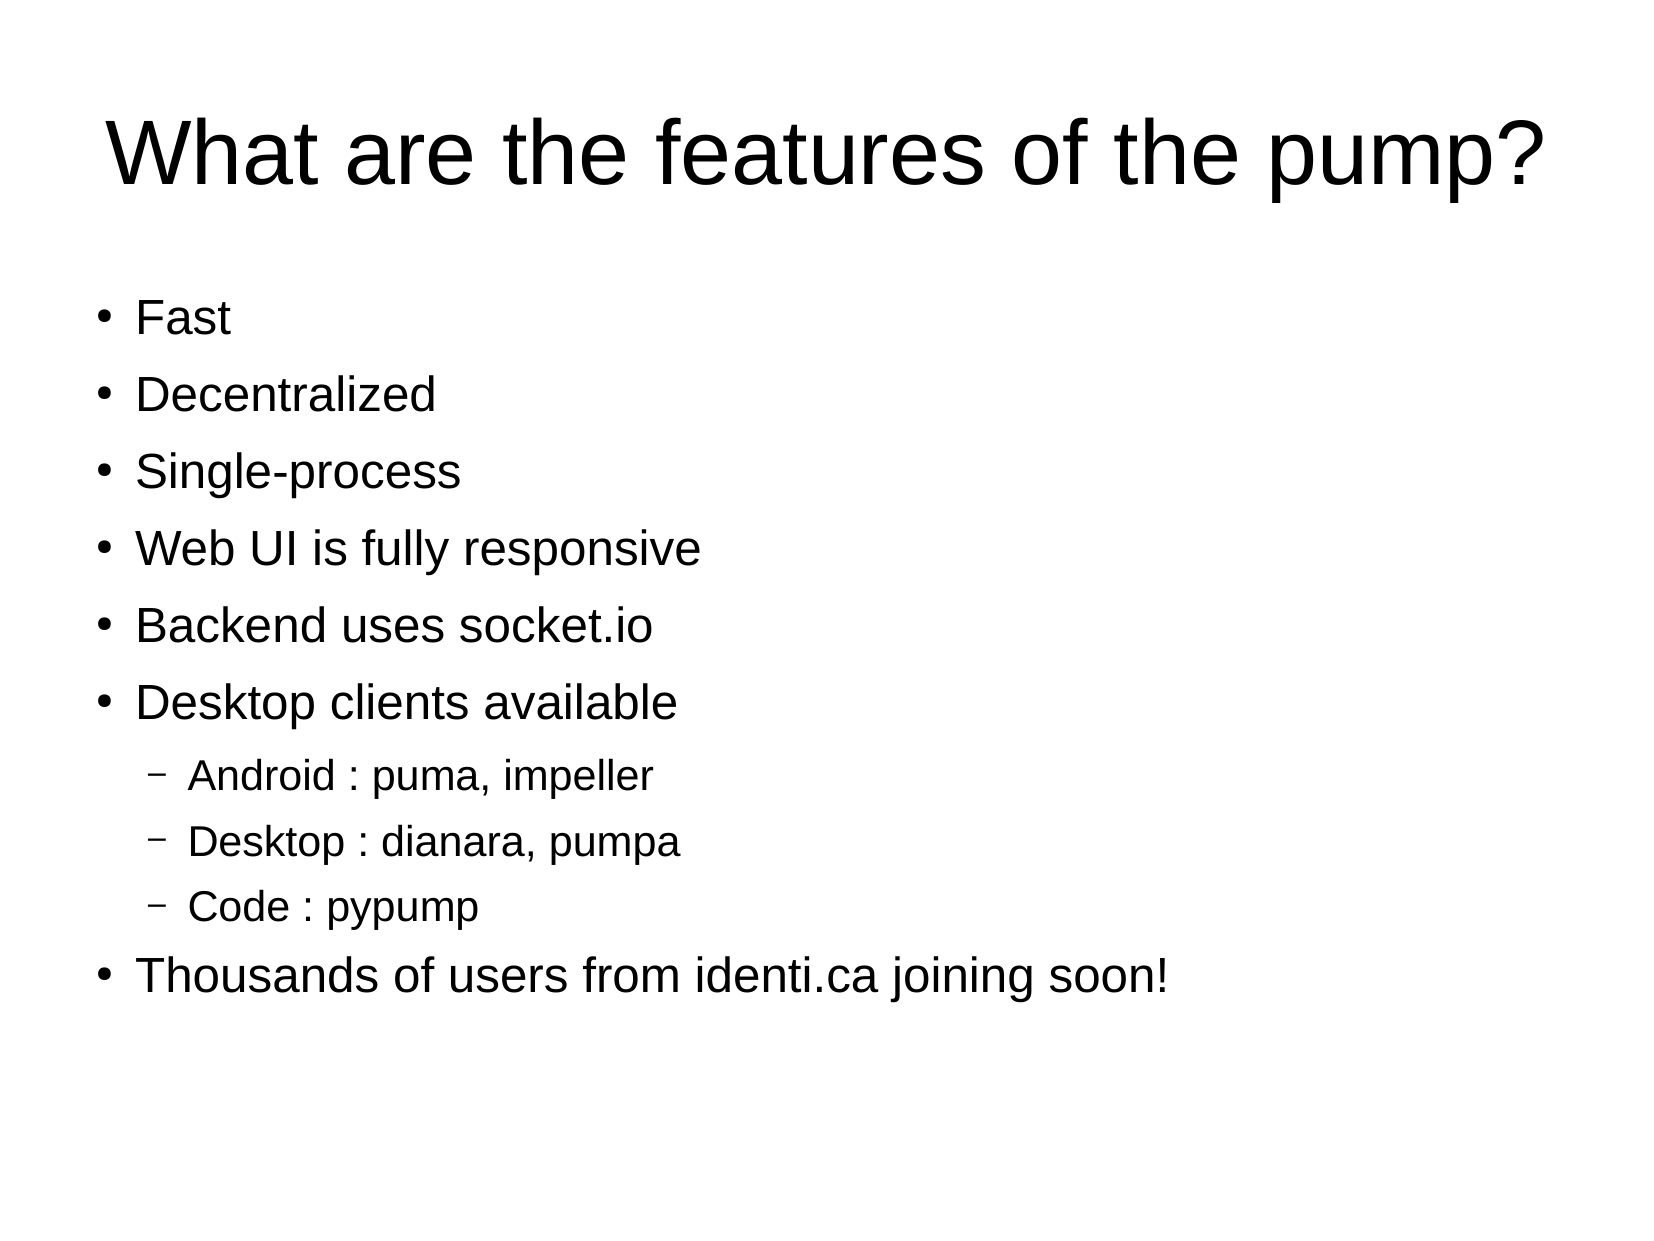

# What are the features of the pump?
Fast
Decentralized
Single-process
Web UI is fully responsive
Backend uses socket.io
Desktop clients available
Android : puma, impeller
Desktop : dianara, pumpa
Code : pypump
Thousands of users from identi.ca joining soon!